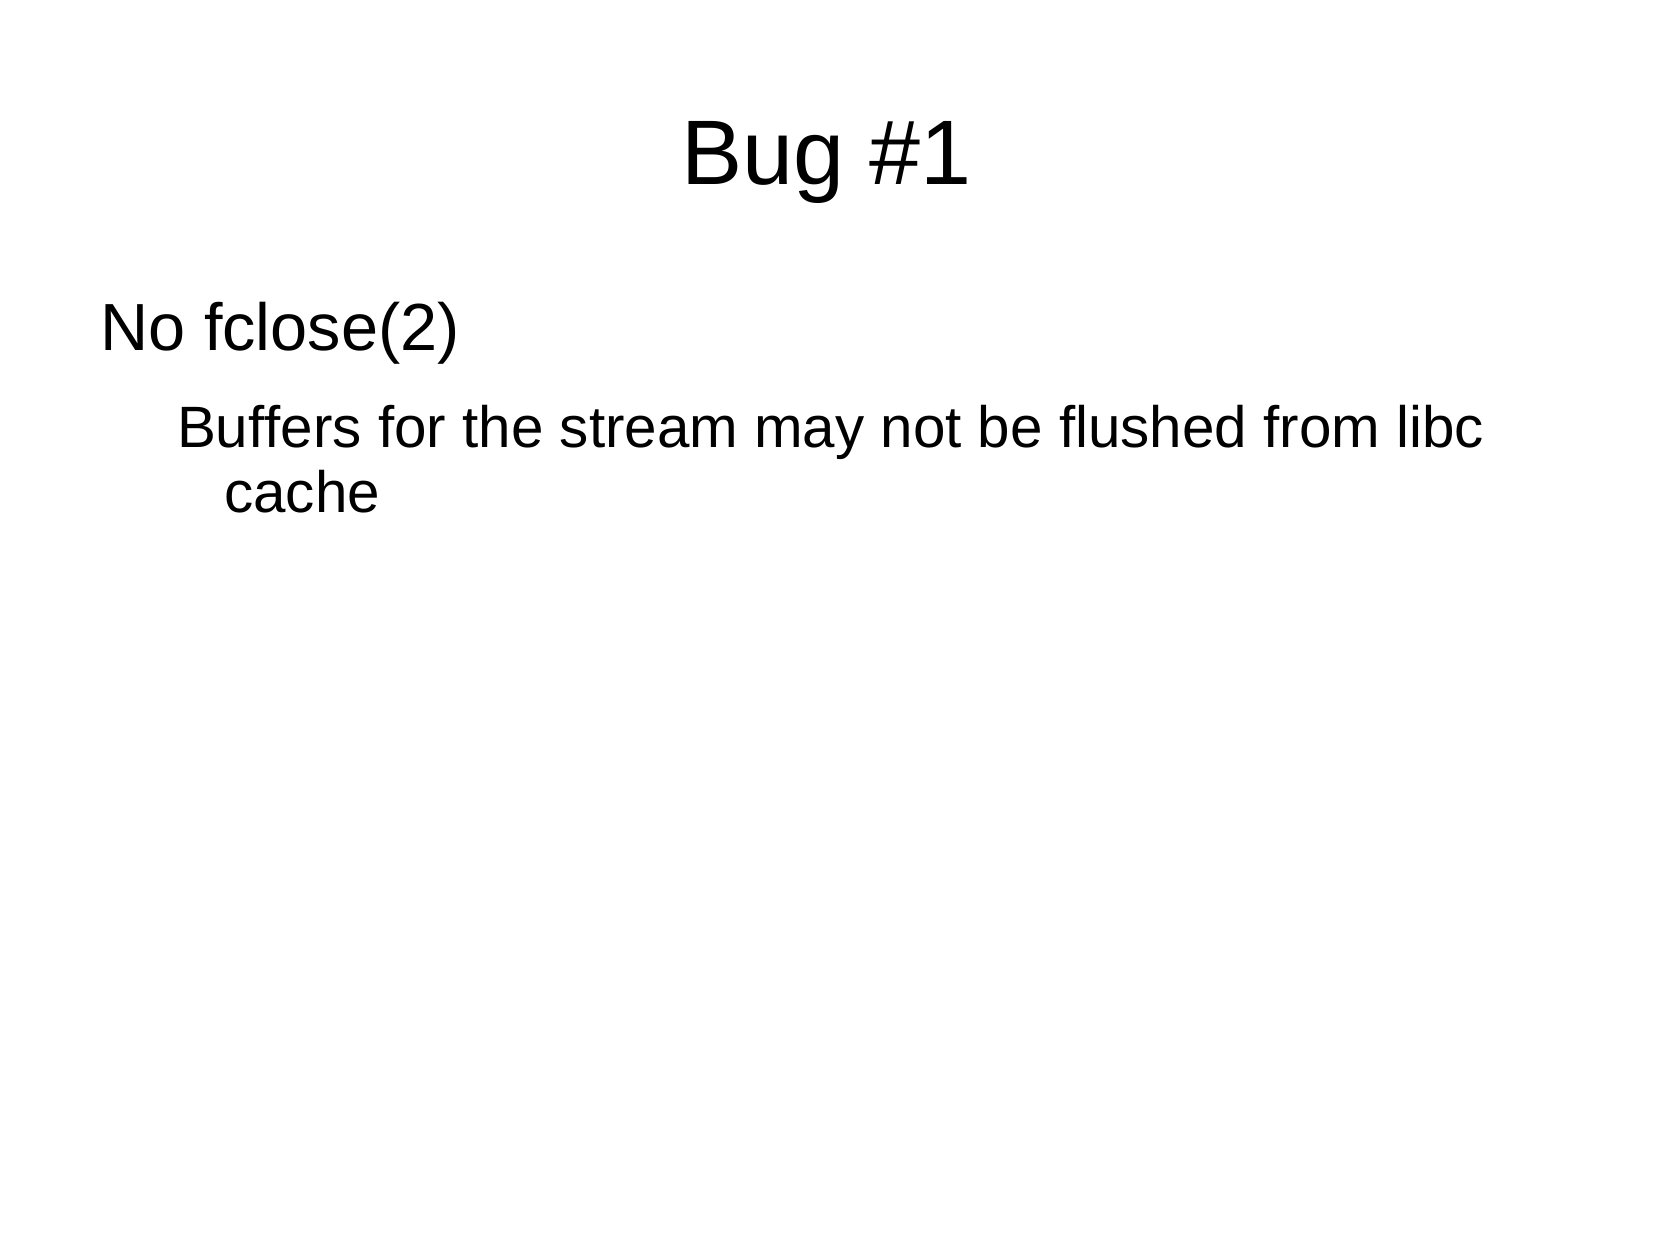

# Bug #1
No fclose(2)
Buffers for the stream may not be flushed from libc cache